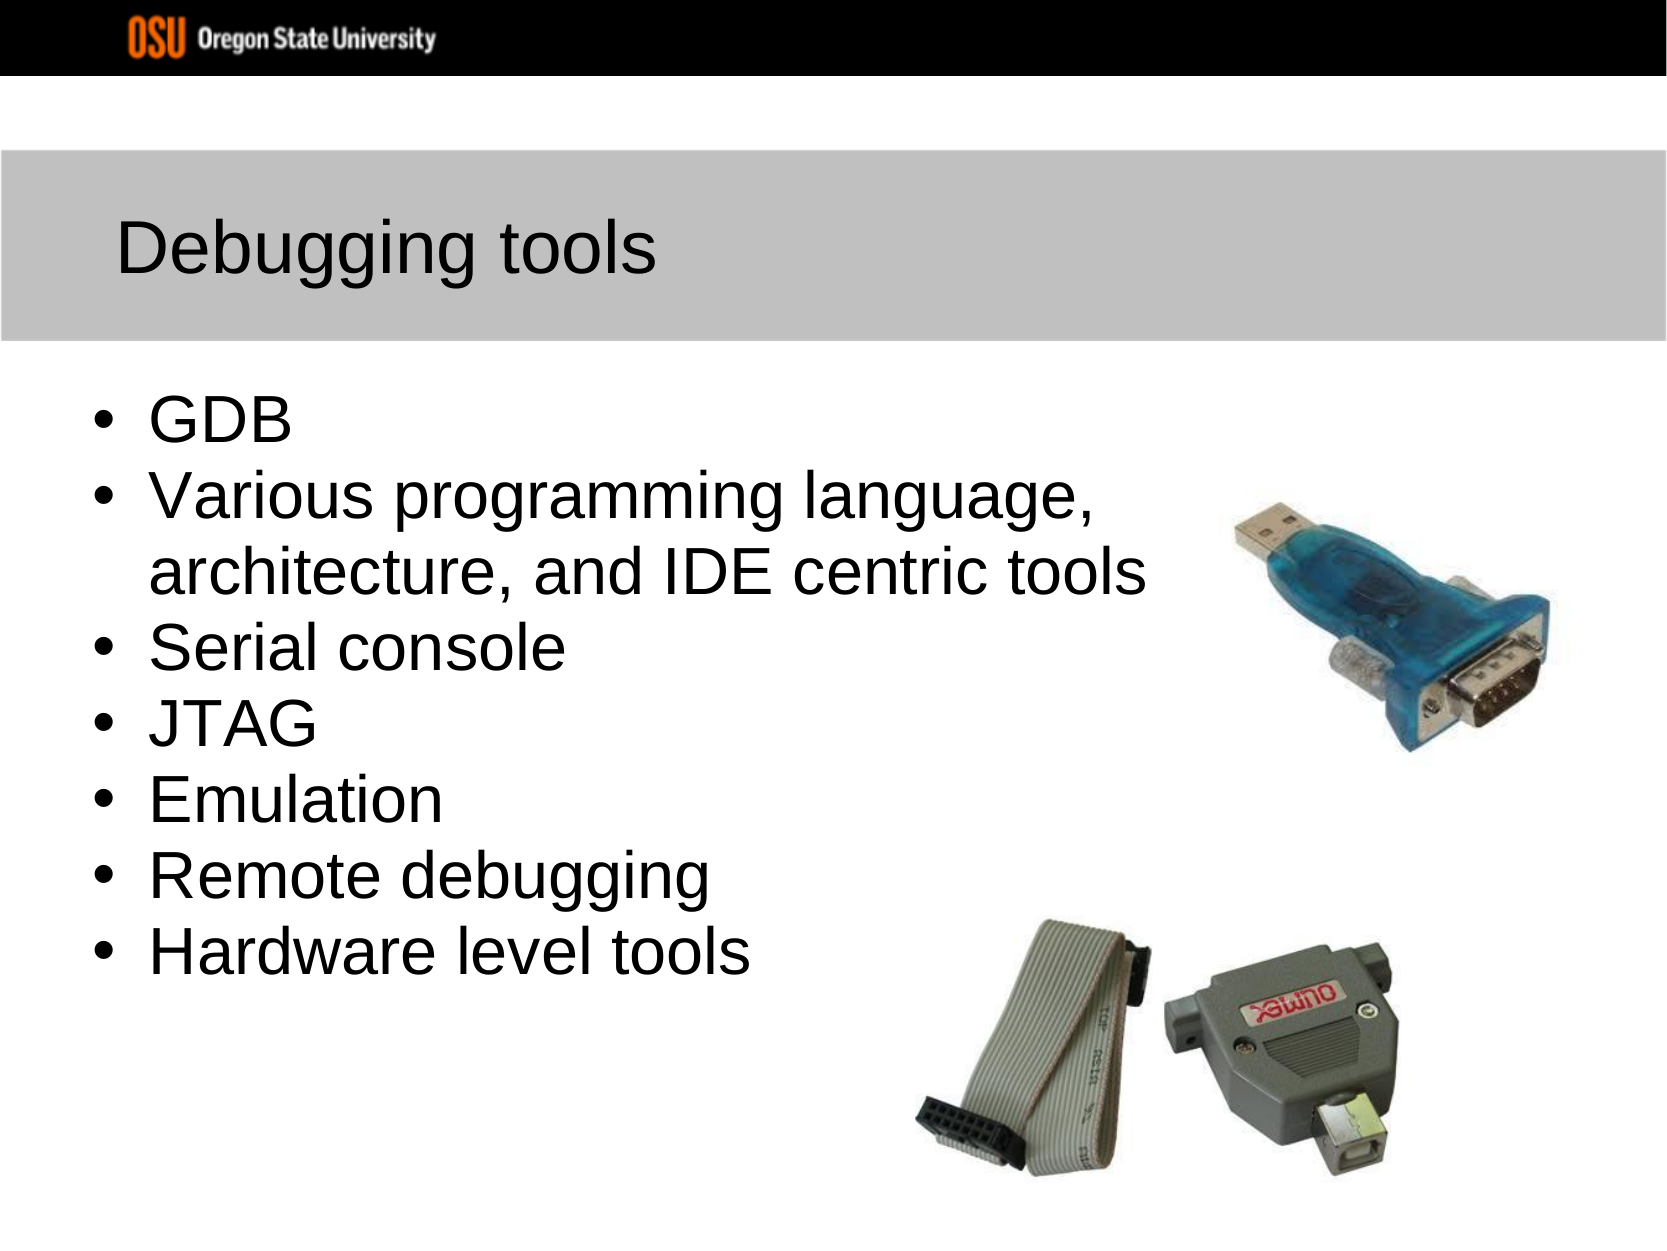

# Debugging tools
GDB
Various programming language, architecture, and IDE centric tools
Serial console
JTAG
Emulation
Remote debugging
Hardware level tools